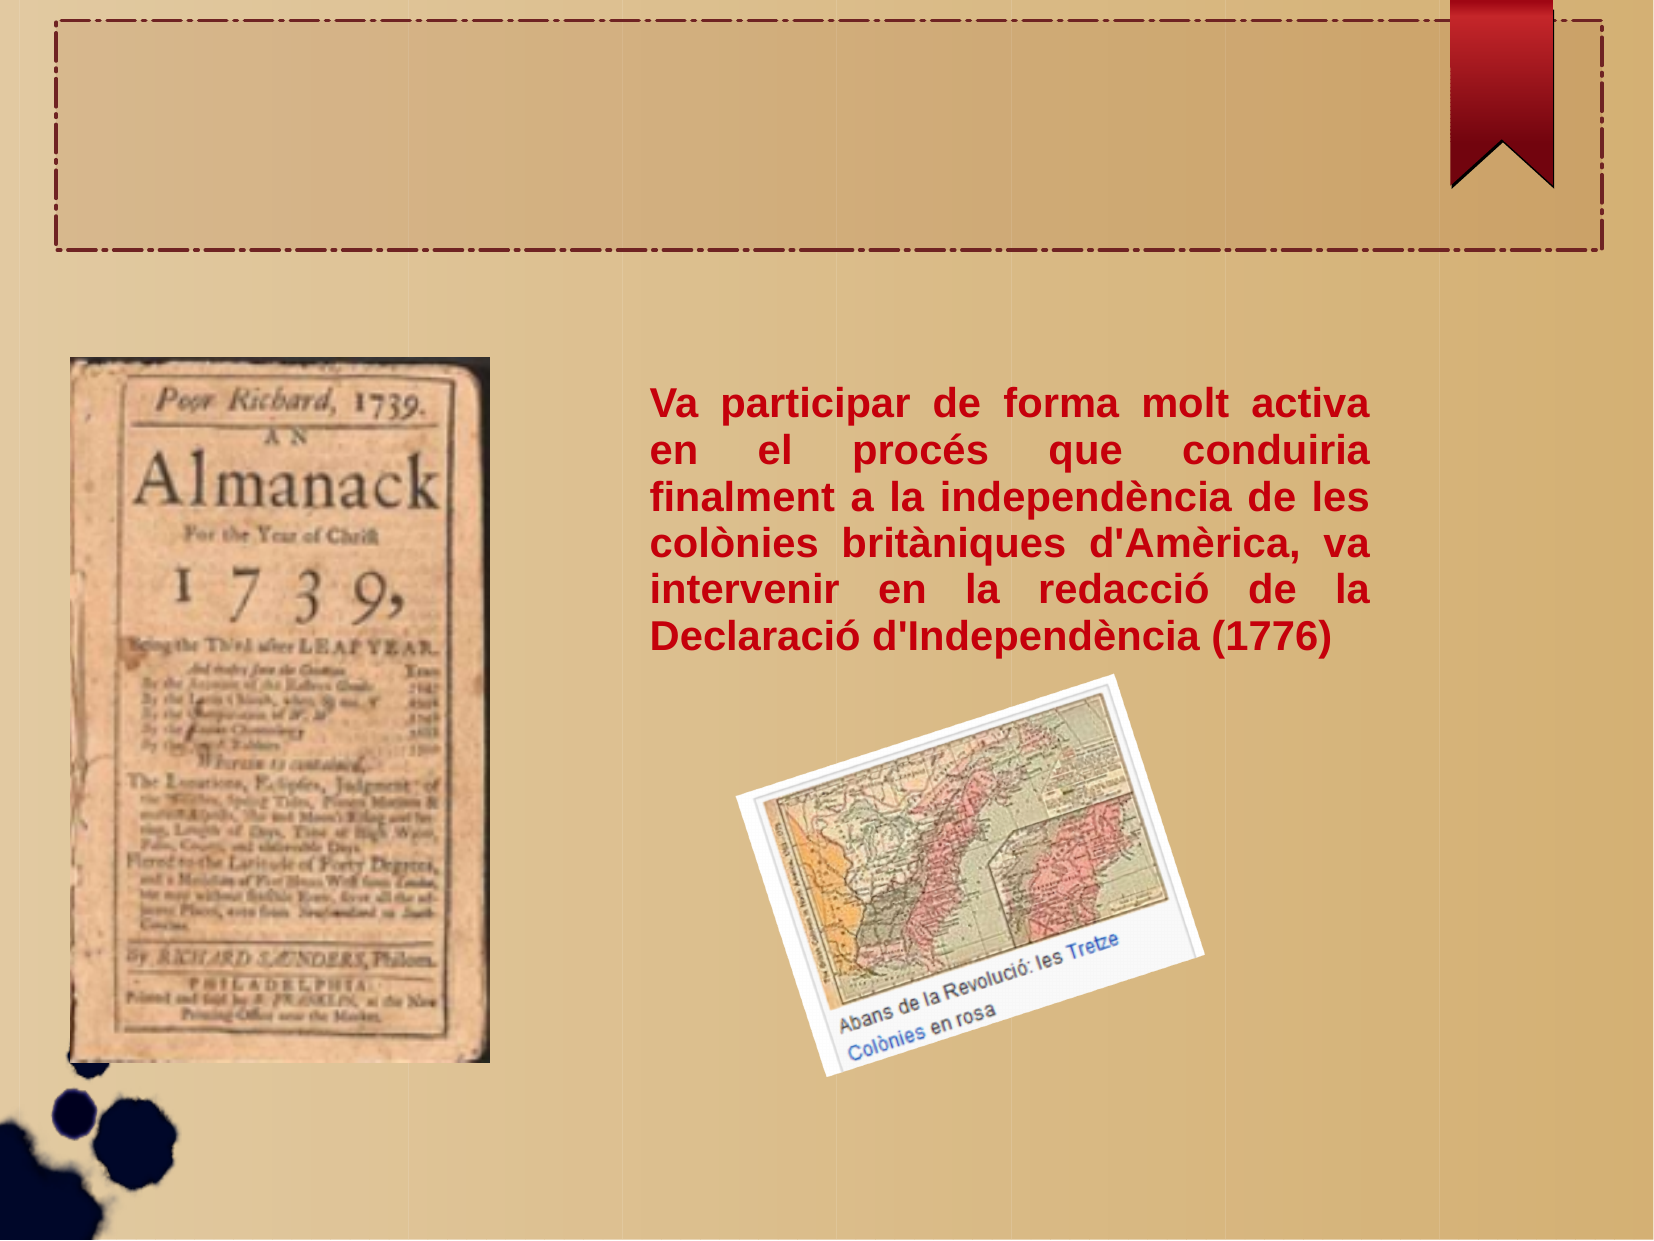

# Va participar de forma molt activa en el procés que conduiria finalment a la independència de les colònies britàniques d'Amèrica, va intervenir en la redacció de la Declaració d'Independència (1776)